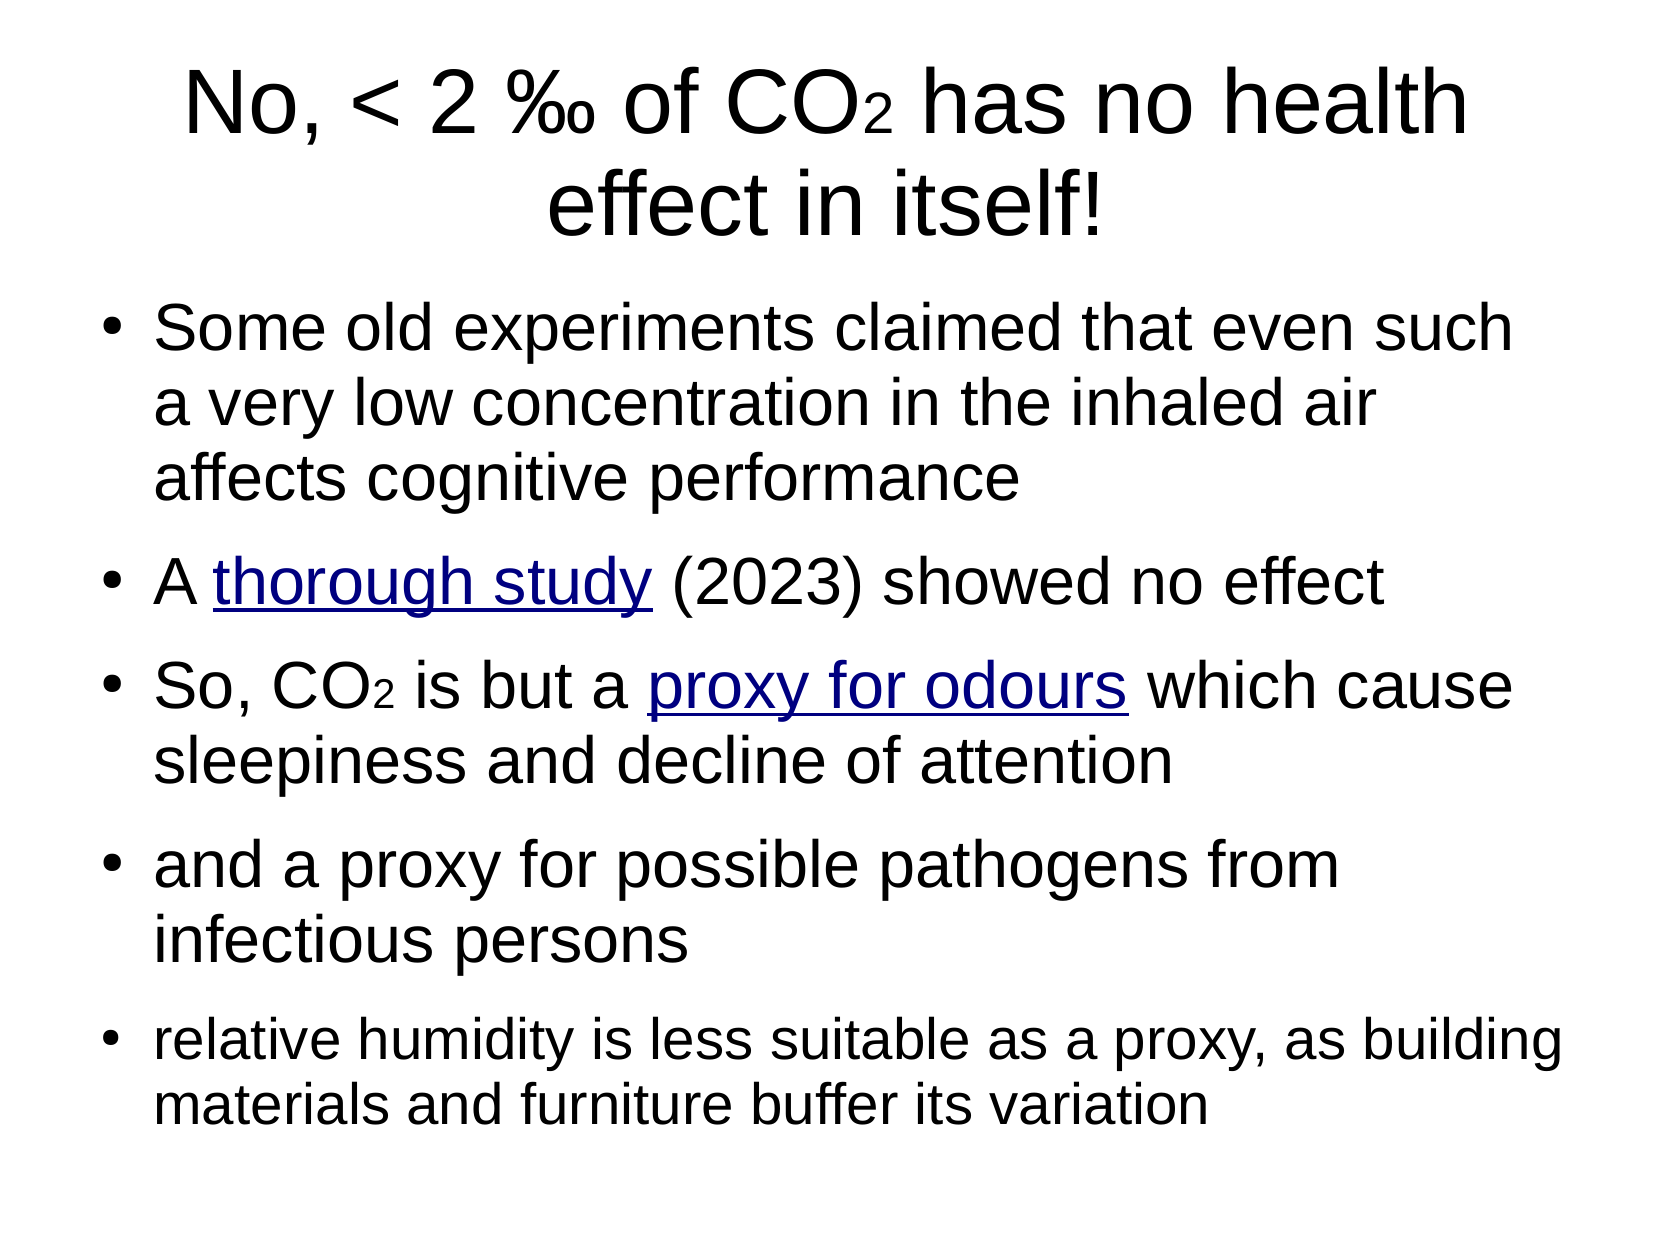

# No, < 2 ‰ of CO2 has no health effect in itself!
Some old experiments claimed that even such a very low concentration in the inhaled air affects cognitive performance
A thorough study (2023) showed no effect
So, CO2 is but a proxy for odours which cause sleepiness and decline of attention
and a proxy for possible pathogens from infectious persons
relative humidity is less suitable as a proxy, as building materials and furniture buffer its variation